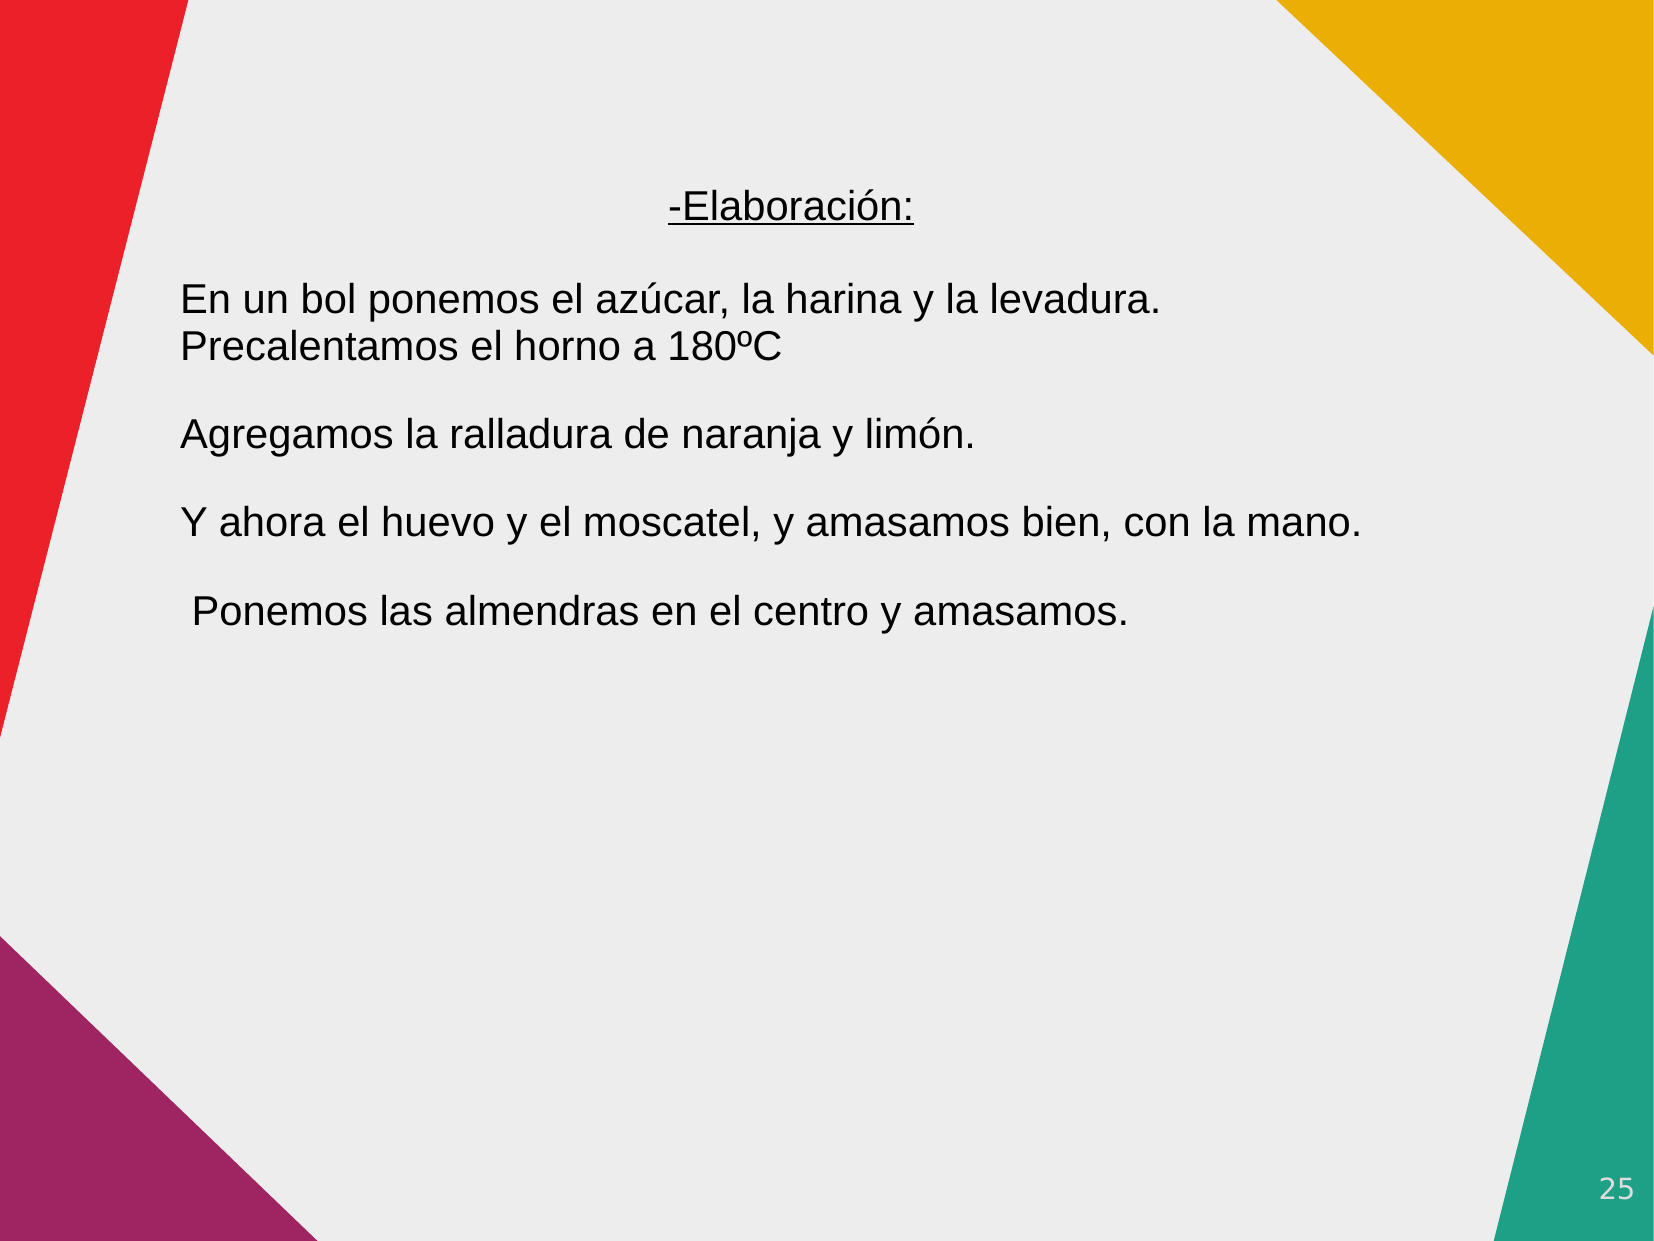

-Elaboración:
En un bol ponemos el azúcar, la harina y la levadura. Precalentamos el horno a 180ºC
Agregamos la ralladura de naranja y limón.
Y ahora el huevo y el moscatel, y amasamos bien, con la mano.
 Ponemos las almendras en el centro y amasamos.
25